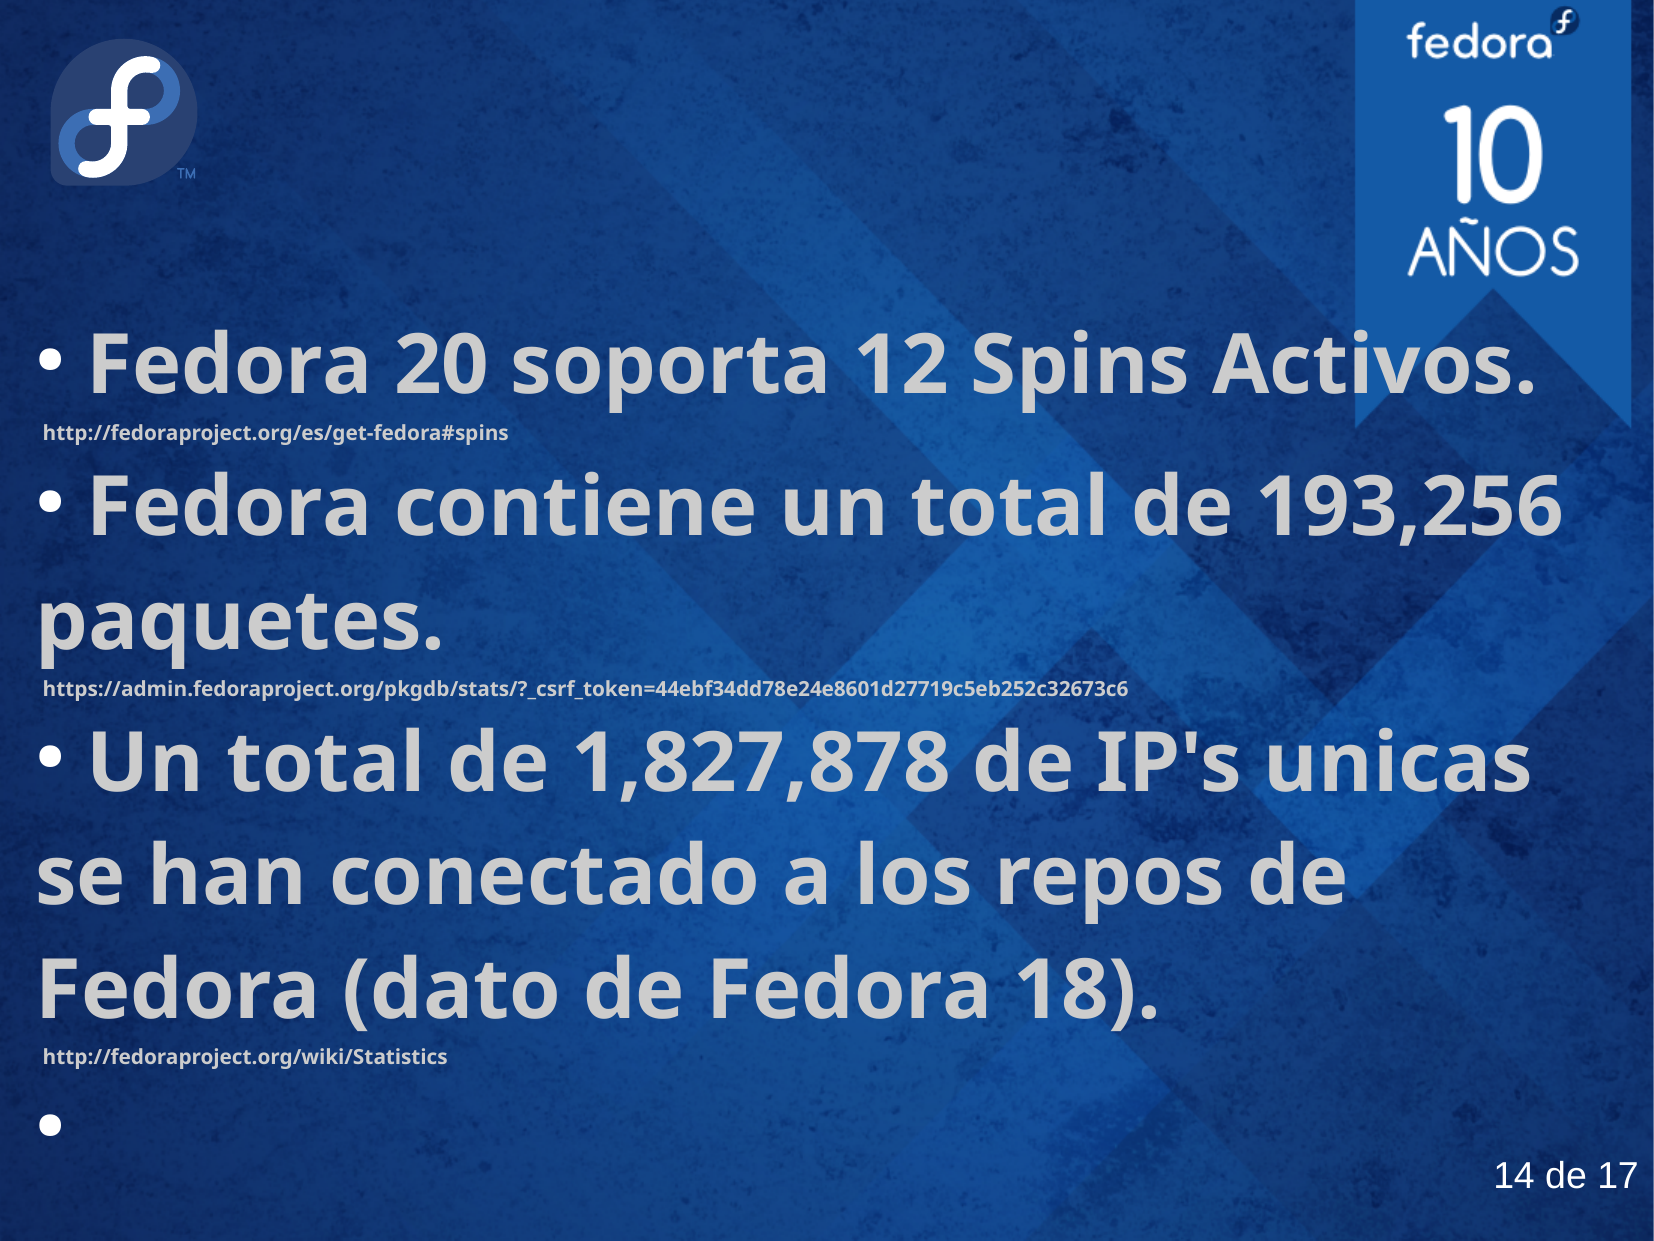

Fedora 20 soporta 12 Spins Activos.
http://fedoraproject.org/es/get-fedora#spins
 Fedora contiene un total de 193,256 paquetes.
https://admin.fedoraproject.org/pkgdb/stats/?_csrf_token=44ebf34dd78e24e8601d27719c5eb252c32673c6
 Un total de 1,827,878 de IP's unicas se han conectado a los repos de Fedora (dato de Fedora 18).
http://fedoraproject.org/wiki/Statistics
 de 17